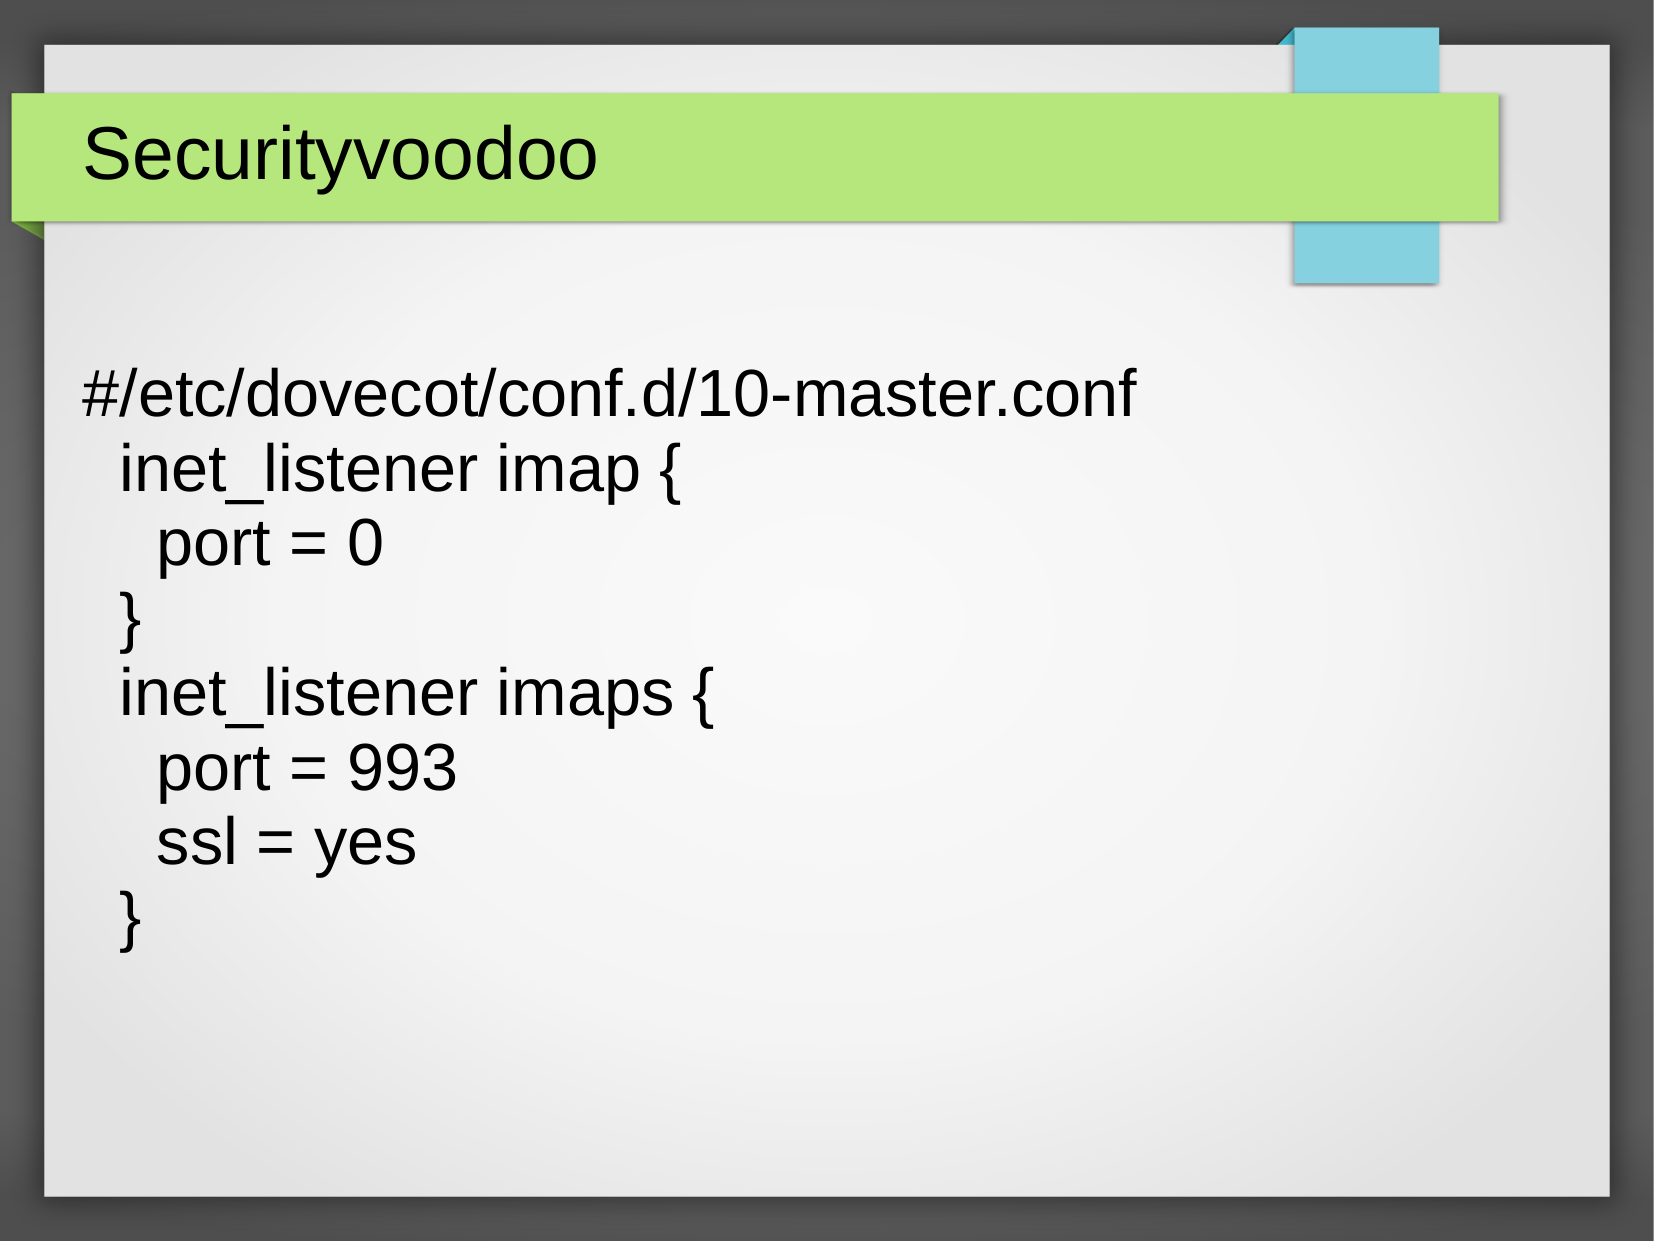

# Securityvoodoo
#/etc/dovecot/conf.d/10-master.conf
 inet_listener imap {
 port = 0
 }
 inet_listener imaps {
 port = 993
 ssl = yes
 }